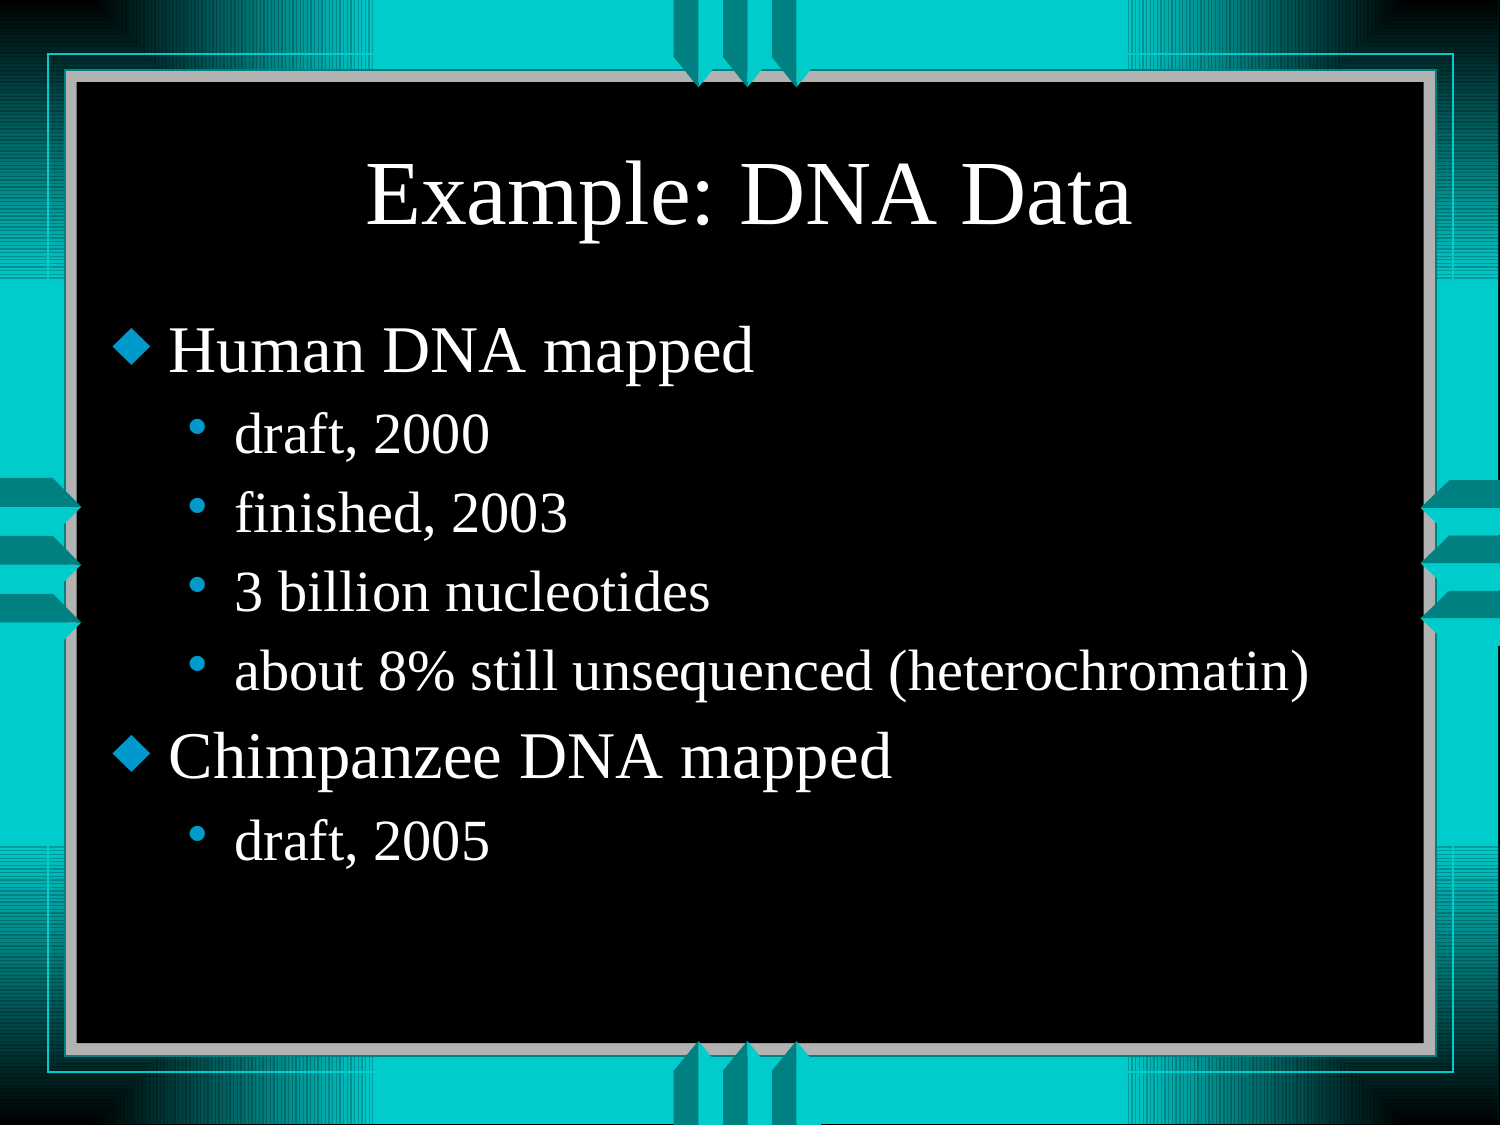

# Example: DNA Data
Human DNA mapped
draft, 2000
finished, 2003
3 billion nucleotides
about 8% still unsequenced (heterochromatin)
Chimpanzee DNA mapped
draft, 2005